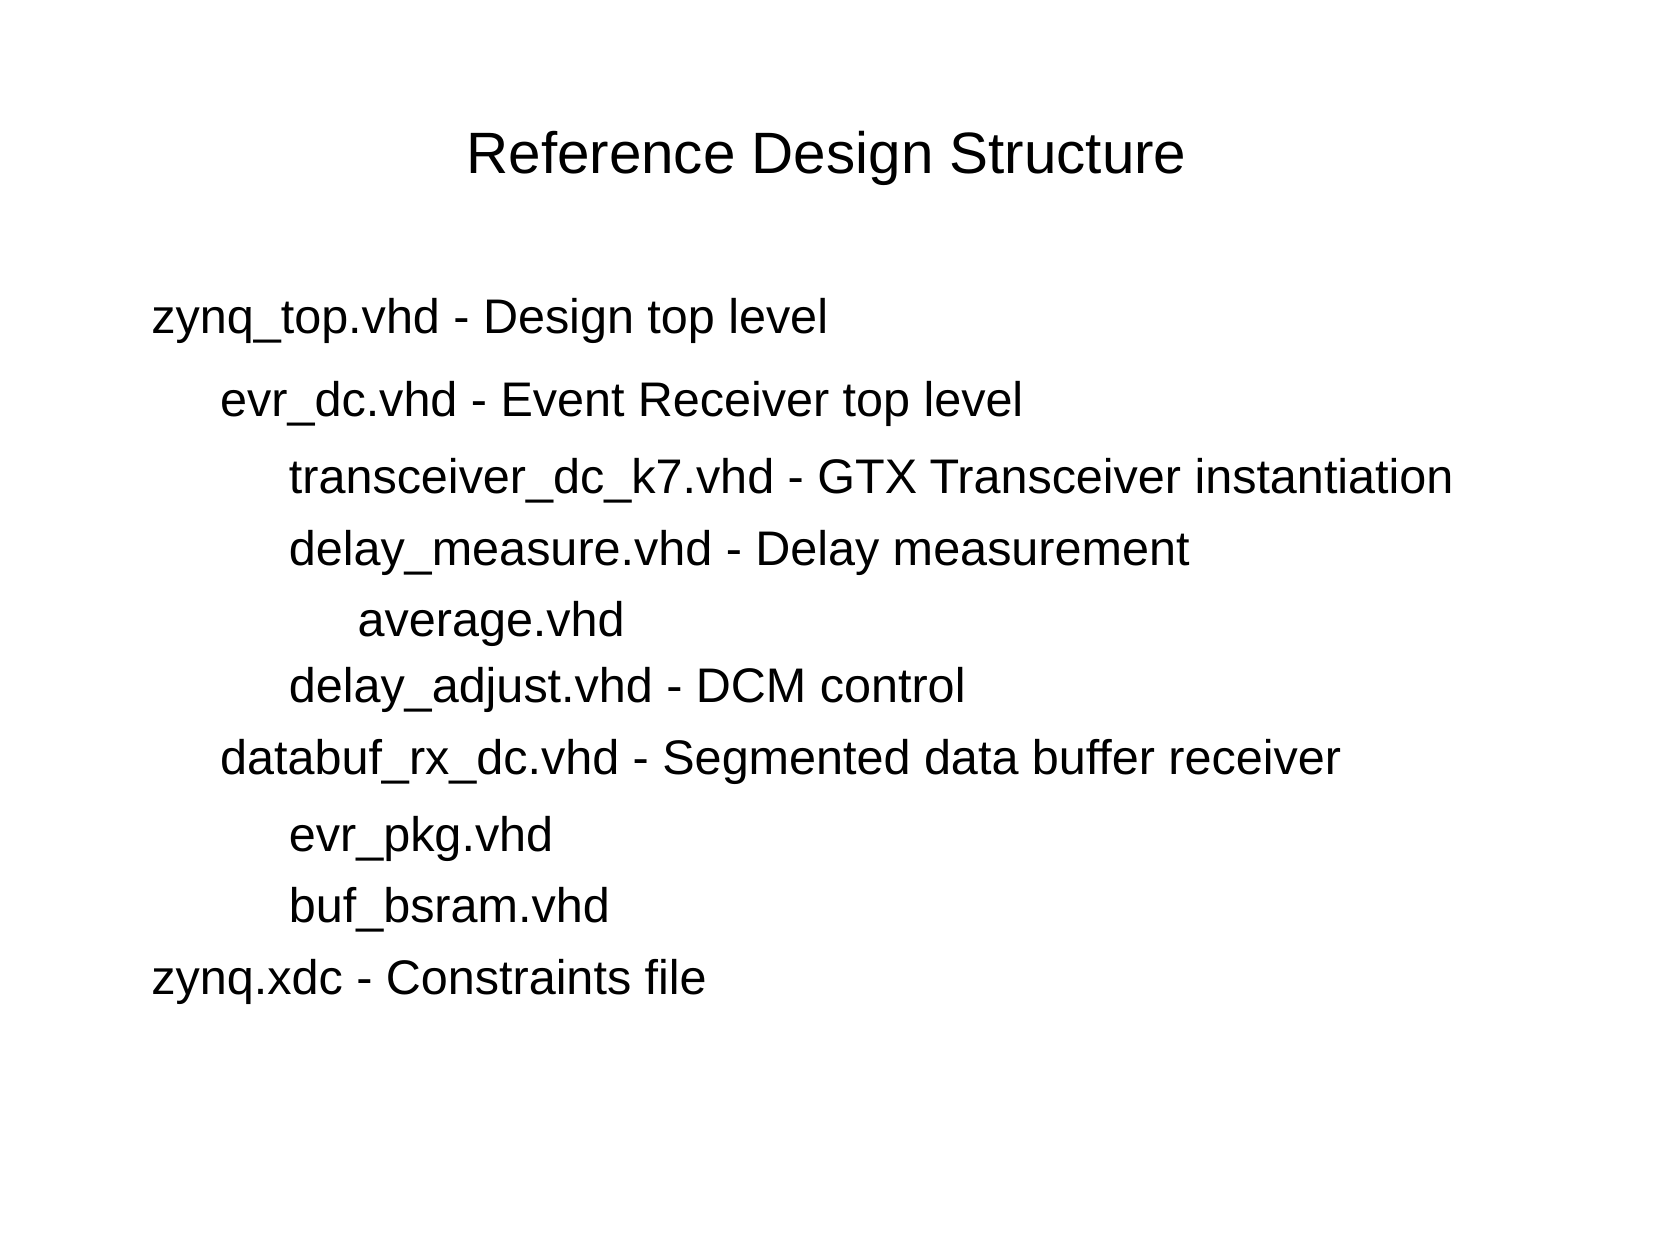

# Reference Design Structure
zynq_top.vhd - Design top level
evr_dc.vhd - Event Receiver top level
transceiver_dc_k7.vhd - GTX Transceiver instantiation
delay_measure.vhd - Delay measurement
average.vhd
delay_adjust.vhd - DCM control
databuf_rx_dc.vhd - Segmented data buffer receiver
evr_pkg.vhd
buf_bsram.vhd
zynq.xdc - Constraints file